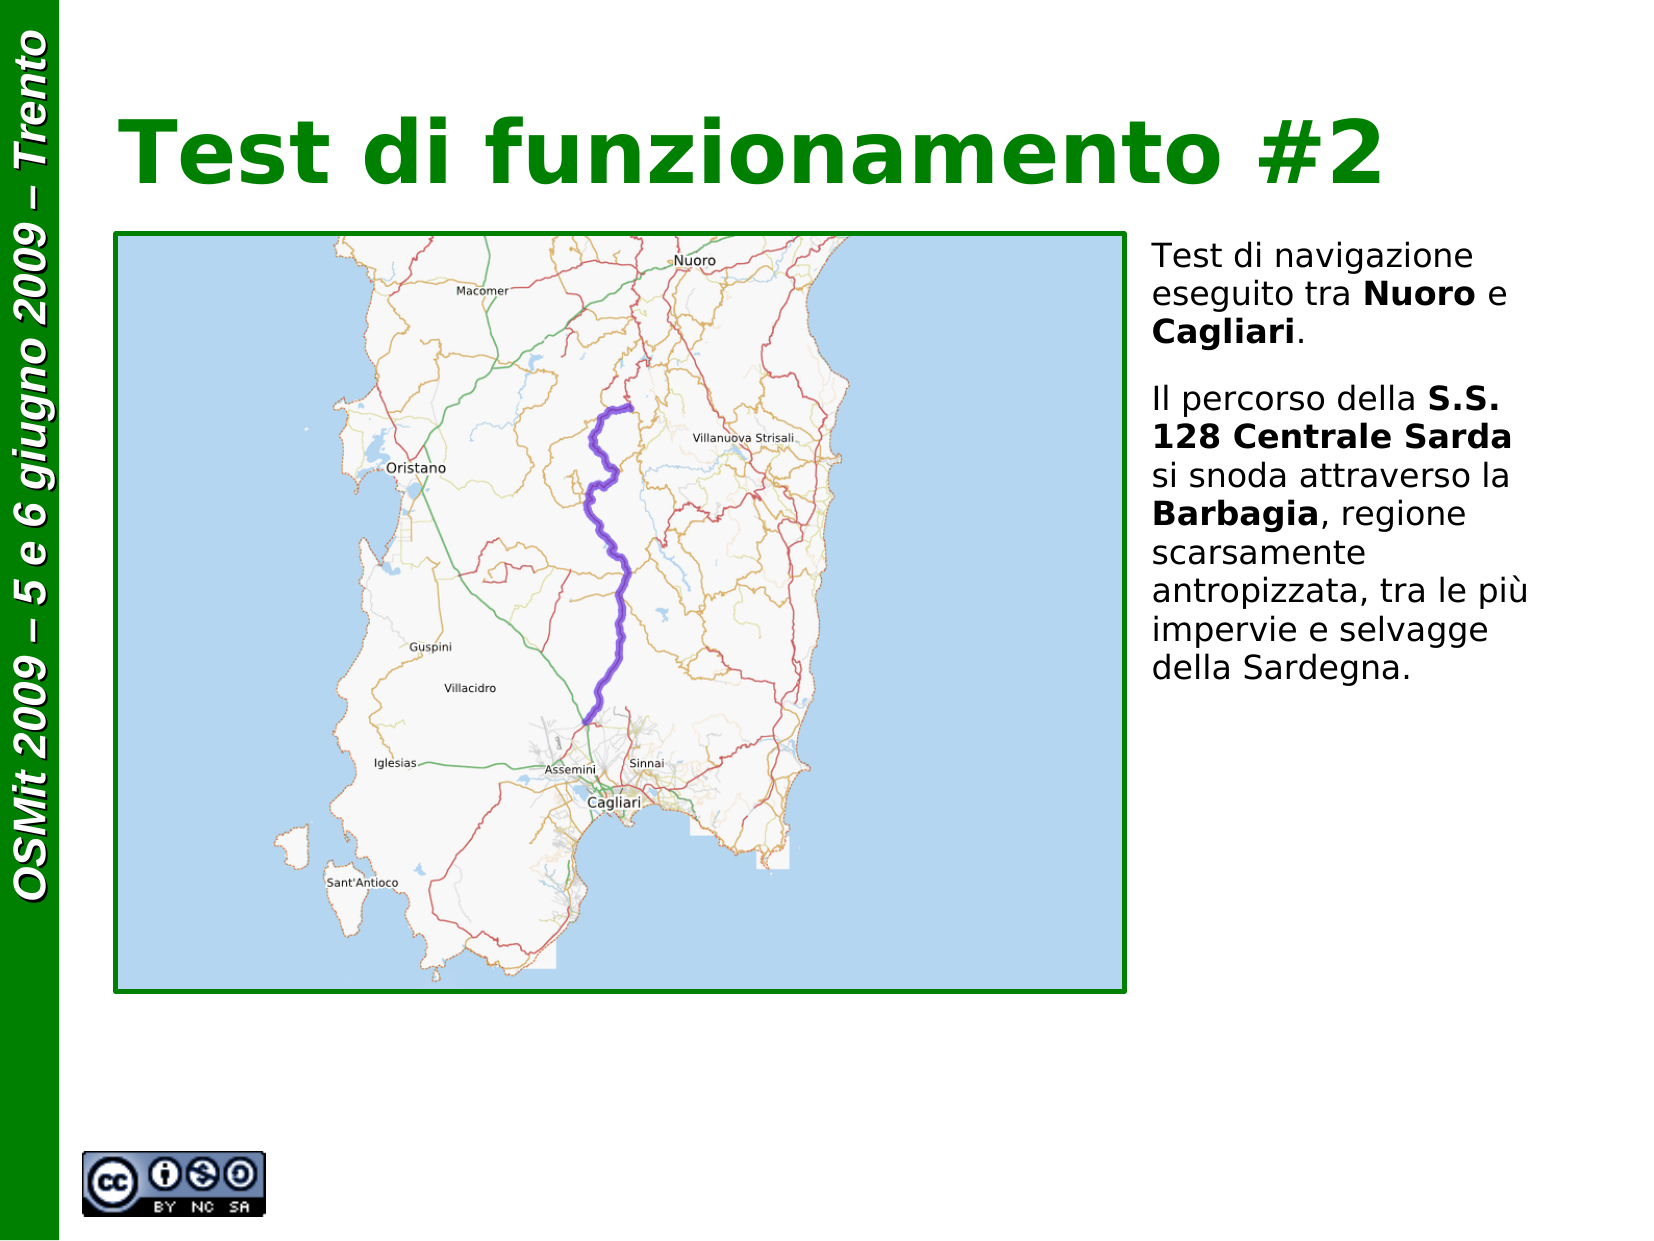

# Test di funzionamento #2
Test di navigazione eseguito tra Nuoro e Cagliari.
Il percorso della S.S. 128 Centrale Sarda si snoda attraverso la Barbagia, regione scarsamente antropizzata, tra le più impervie e selvagge della Sardegna.